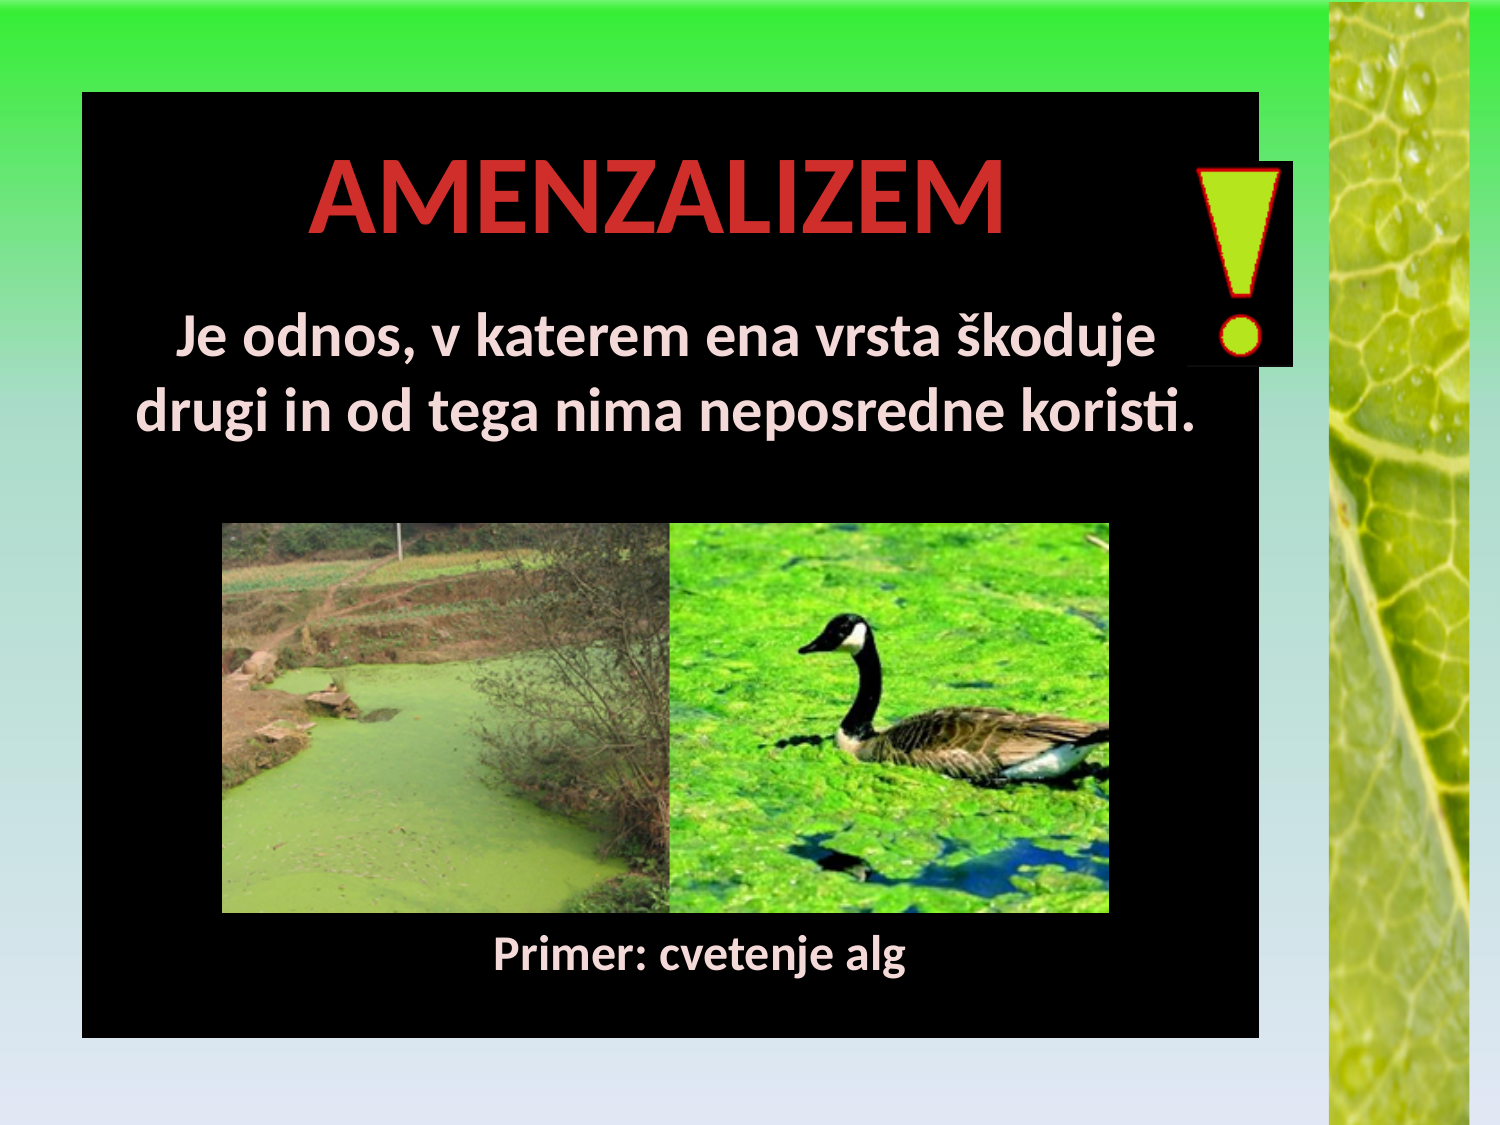

AMENZALIZEM
Je odnos, v katerem ena vrsta škoduje drugi in od tega nima neposredne koristi.
Primer: cvetenje alg